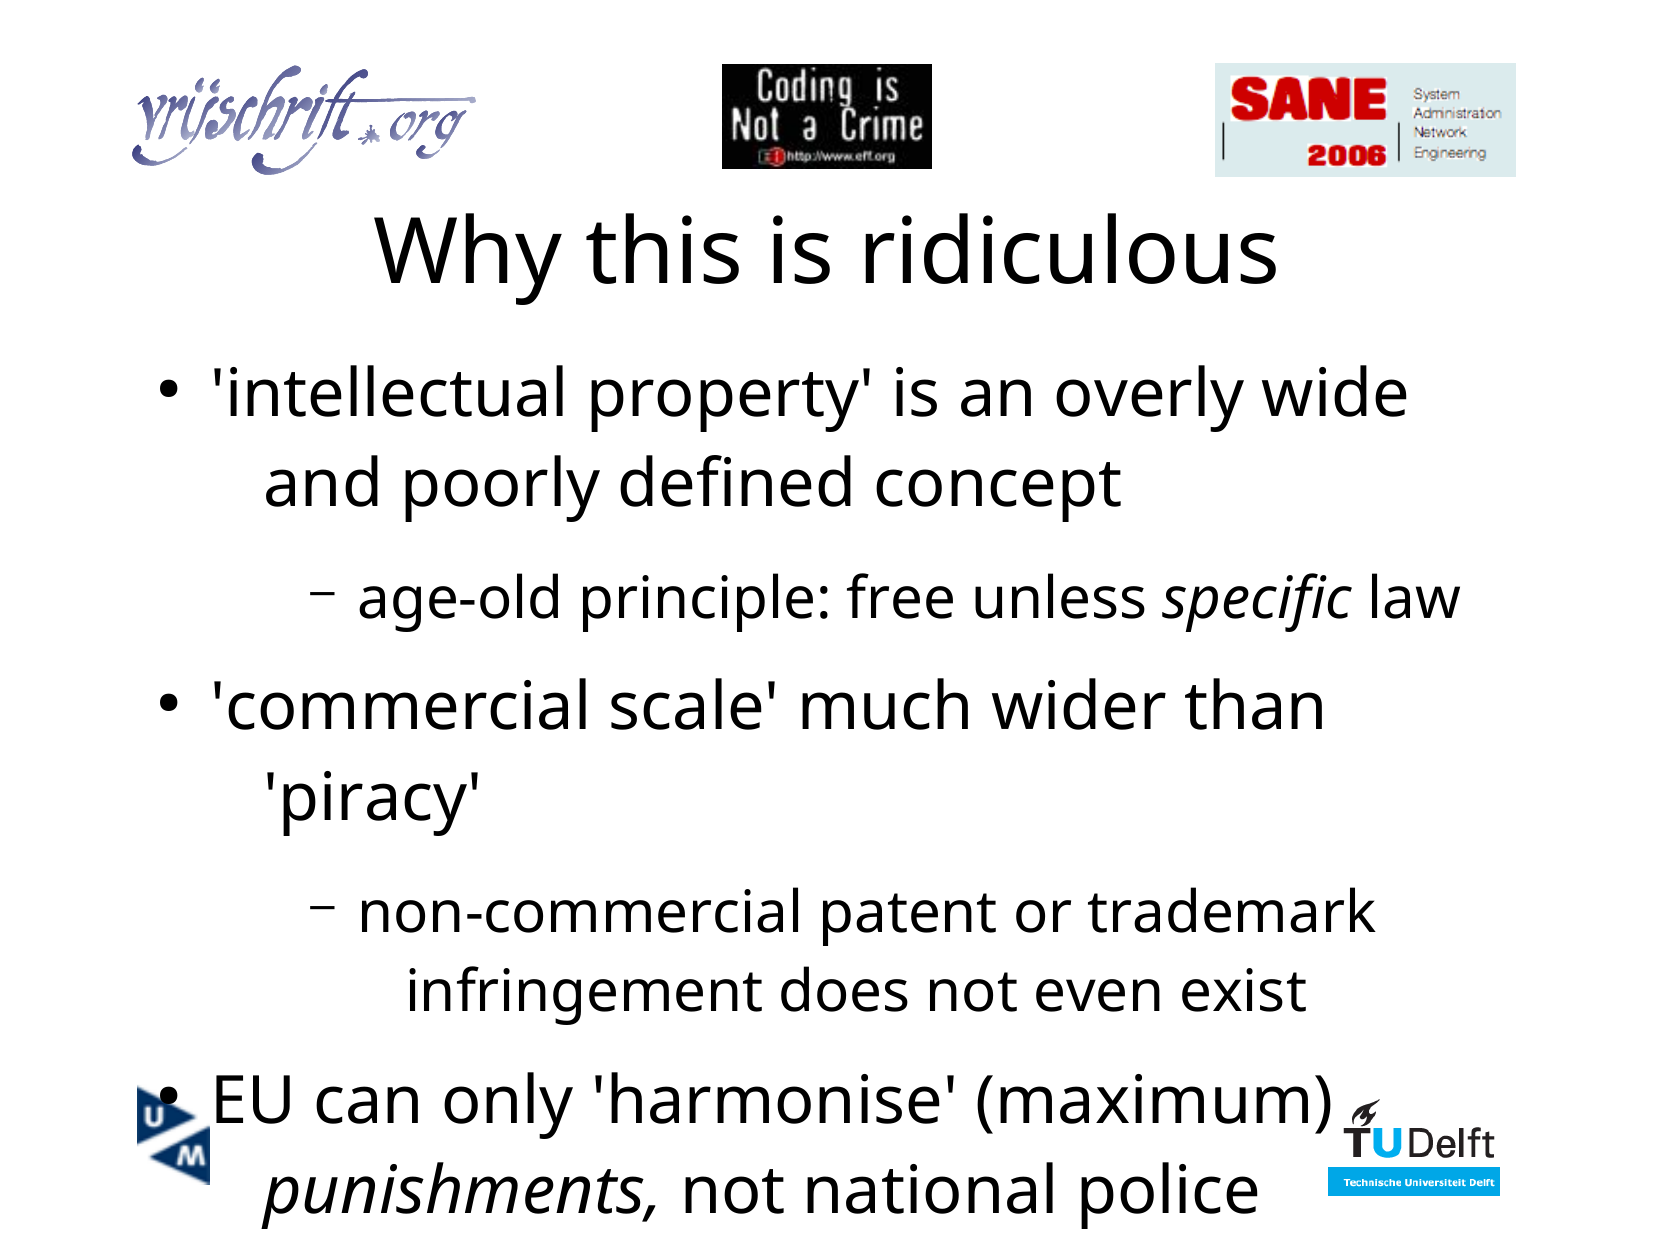

# Why this is ridiculous
'intellectual property' is an overly wide and poorly defined concept
age-old principle: free unless specific law
'commercial scale' much wider than 'piracy'
non-commercial patent or trademark infringement does not even exist
EU can only 'harmonise' (maximum) punishments, not national police priorities
no 'subsidies' for Micro$oft